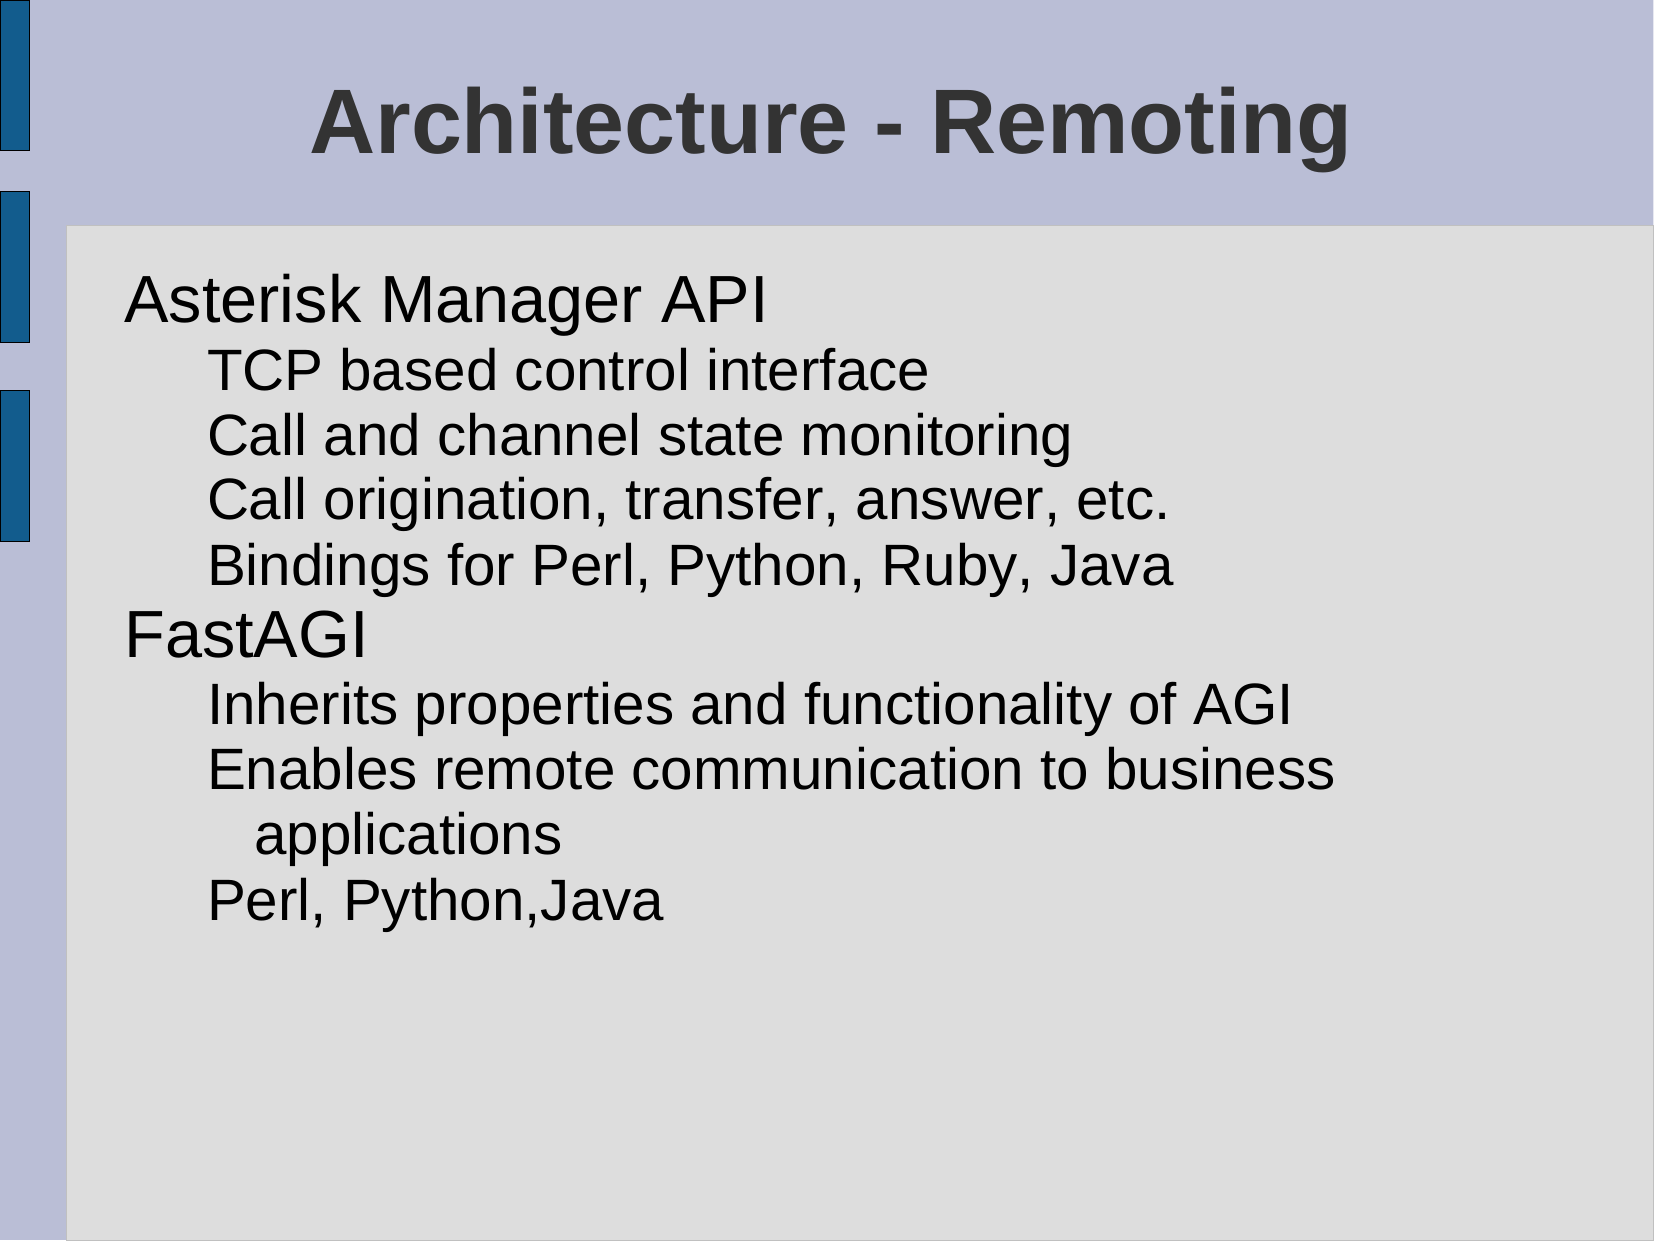

# Architecture - Remoting
Asterisk Manager API
TCP based control interface
Call and channel state monitoring
Call origination, transfer, answer, etc.
Bindings for Perl, Python, Ruby, Java
FastAGI
Inherits properties and functionality of AGI
Enables remote communication to business applications
Perl, Python,Java